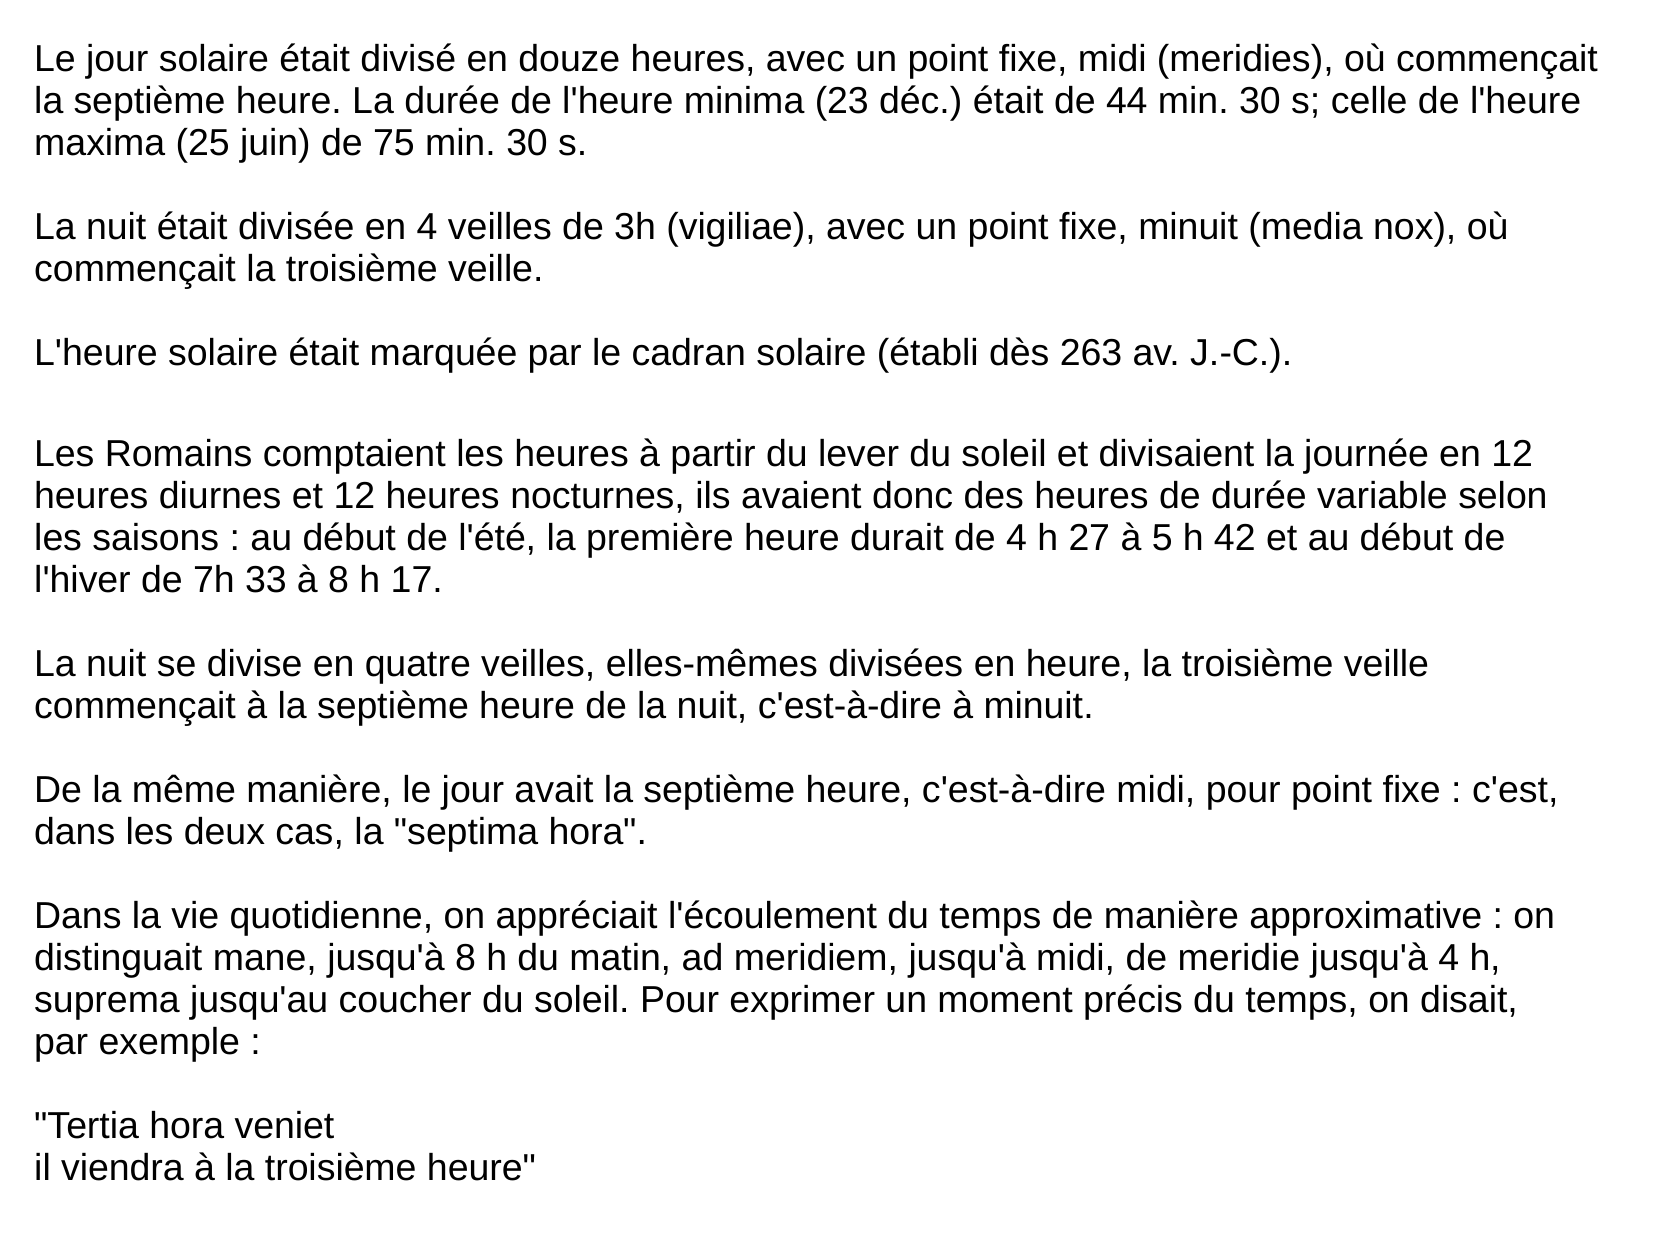

Le jour solaire était divisé en douze heures, avec un point fixe, midi (meridies), où commençait la septième heure. La durée de l'heure minima (23 déc.) était de 44 min. 30 s; celle de l'heure maxima (25 juin) de 75 min. 30 s.
La nuit était divisée en 4 veilles de 3h (vigiliae), avec un point fixe, minuit (media nox), où commençait la troisième veille.
L'heure solaire était marquée par le cadran solaire (établi dès 263 av. J.-C.).
Les Romains comptaient les heures à partir du lever du soleil et divisaient la journée en 12 heures diurnes et 12 heures nocturnes, ils avaient donc des heures de durée variable selon les saisons : au début de l'été, la première heure durait de 4 h 27 à 5 h 42 et au début de l'hiver de 7h 33 à 8 h 17.
La nuit se divise en quatre veilles, elles-mêmes divisées en heure, la troisième veille commençait à la septième heure de la nuit, c'est-à-dire à minuit.
De la même manière, le jour avait la septième heure, c'est-à-dire midi, pour point fixe : c'est, dans les deux cas, la "septima hora".
Dans la vie quotidienne, on appréciait l'écoulement du temps de manière approximative : on distinguait mane, jusqu'à 8 h du matin, ad meridiem, jusqu'à midi, de meridie jusqu'à 4 h, suprema jusqu'au coucher du soleil. Pour exprimer un moment précis du temps, on disait, par exemple :
"Tertia hora veniet
il viendra à la troisième heure"